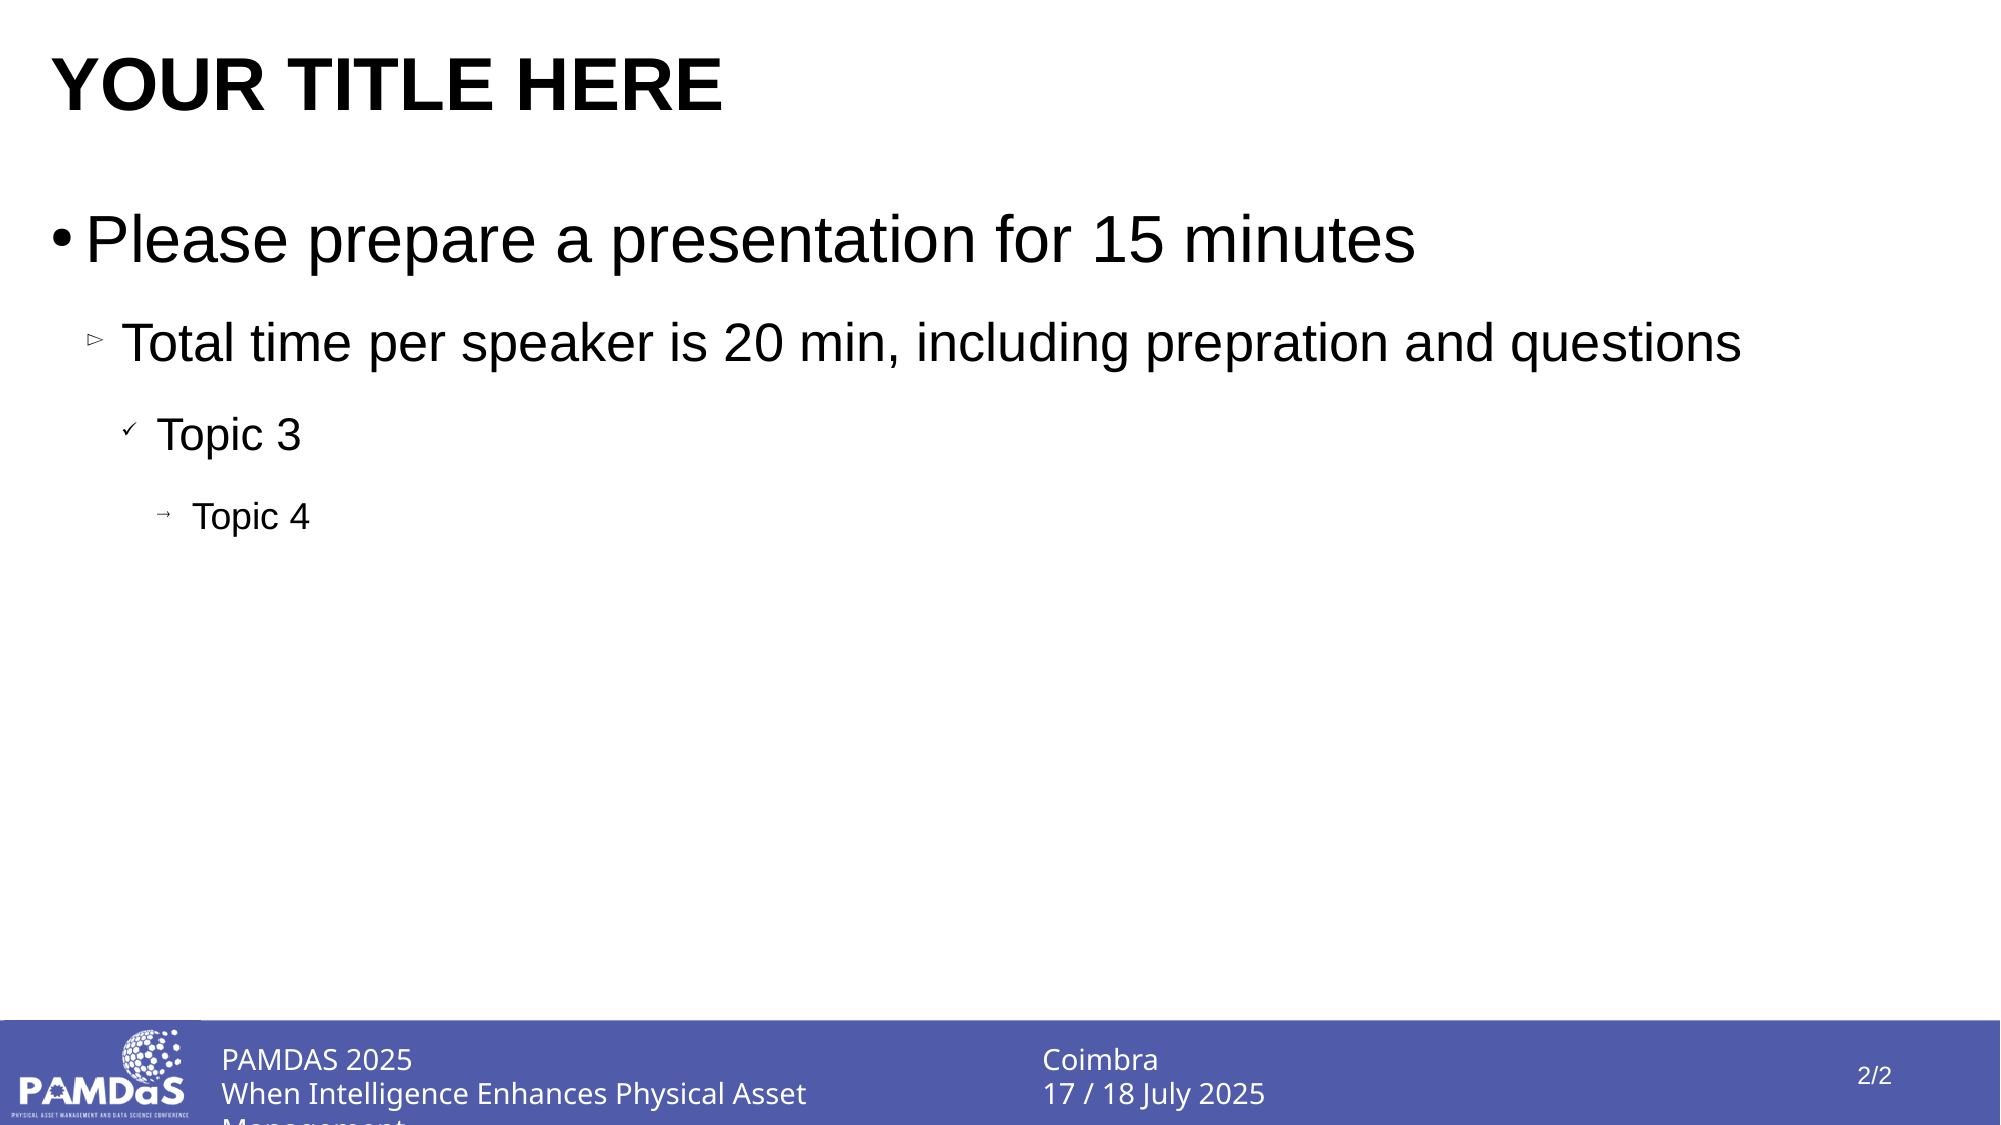

YOUR TITLE HERE
Please prepare a presentation for 15 minutes
Total time per speaker is 20 min, including prepration and questions
Topic 3
Topic 4